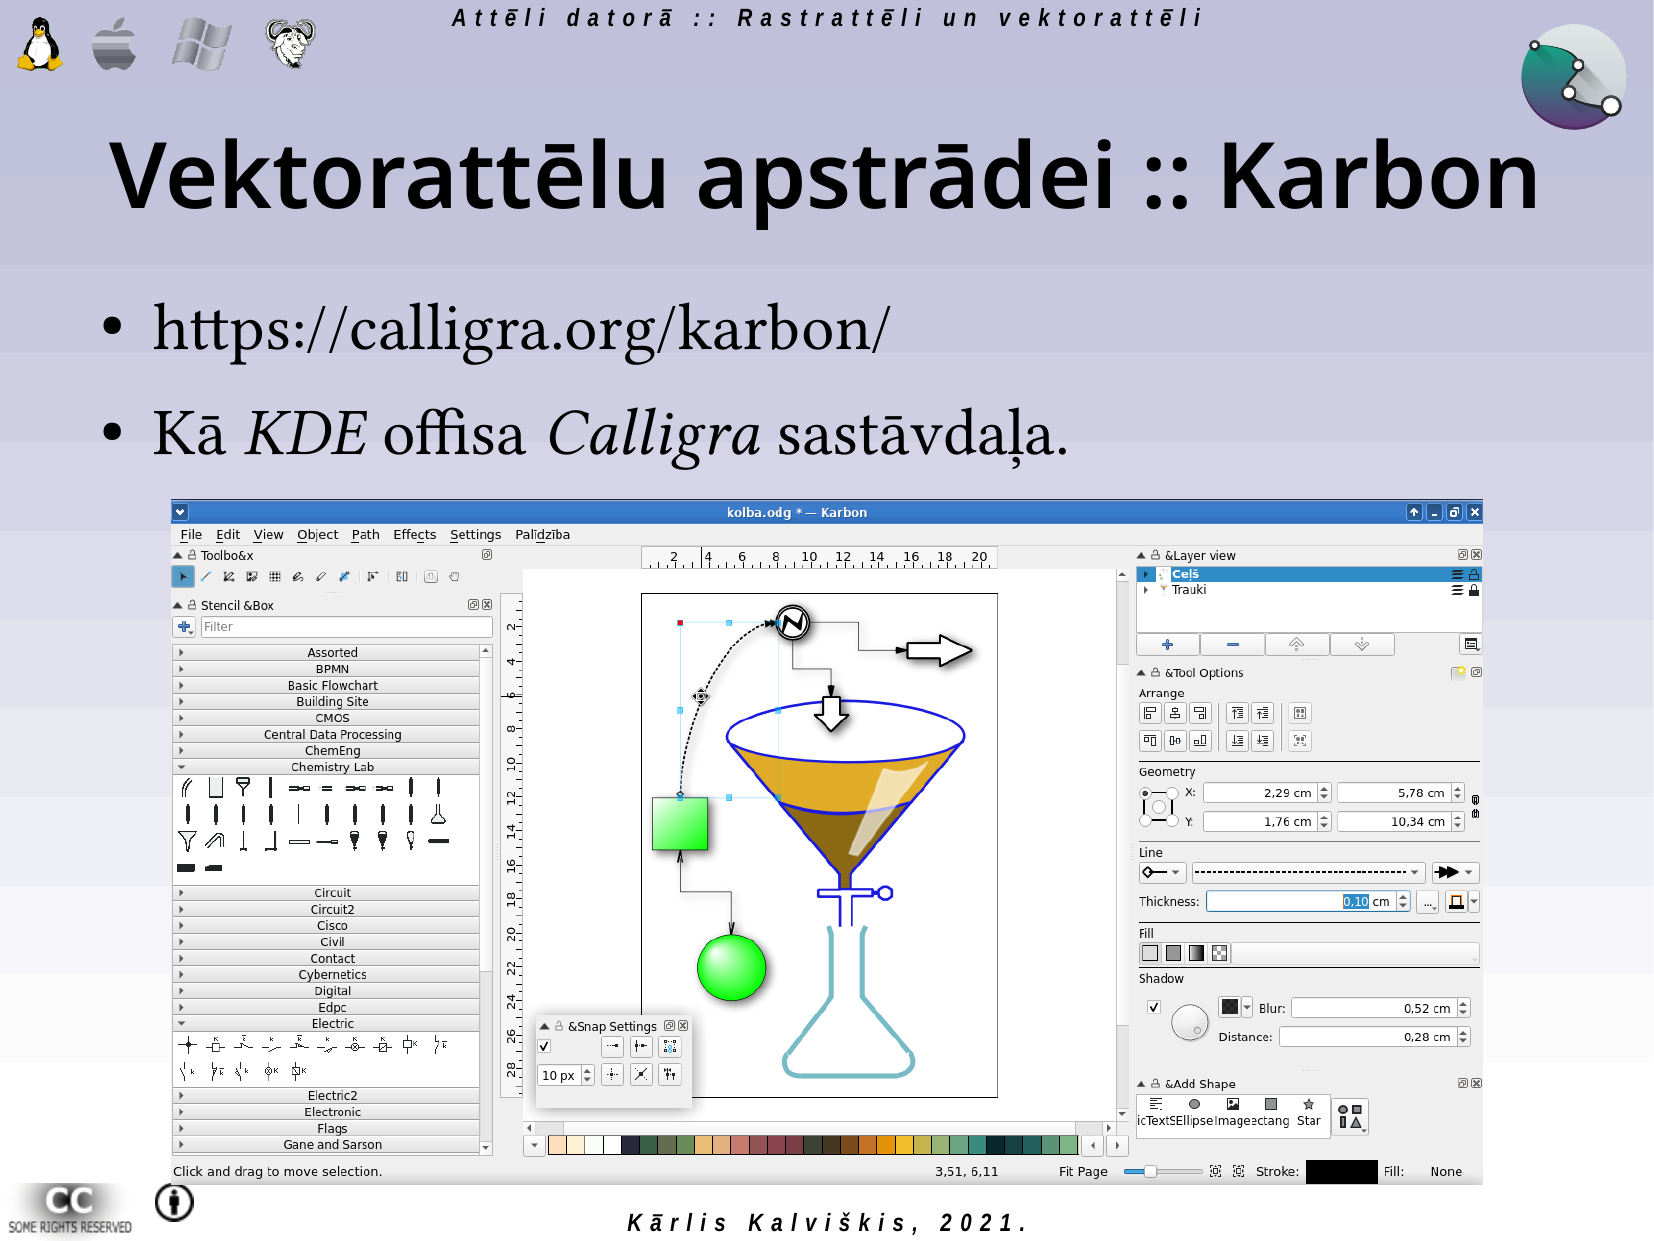

# Vektorattēlu apstrādei :: Karbon
https://calligra.org/karbon/
Kā KDE offisa Calligra sastāvdaļa.